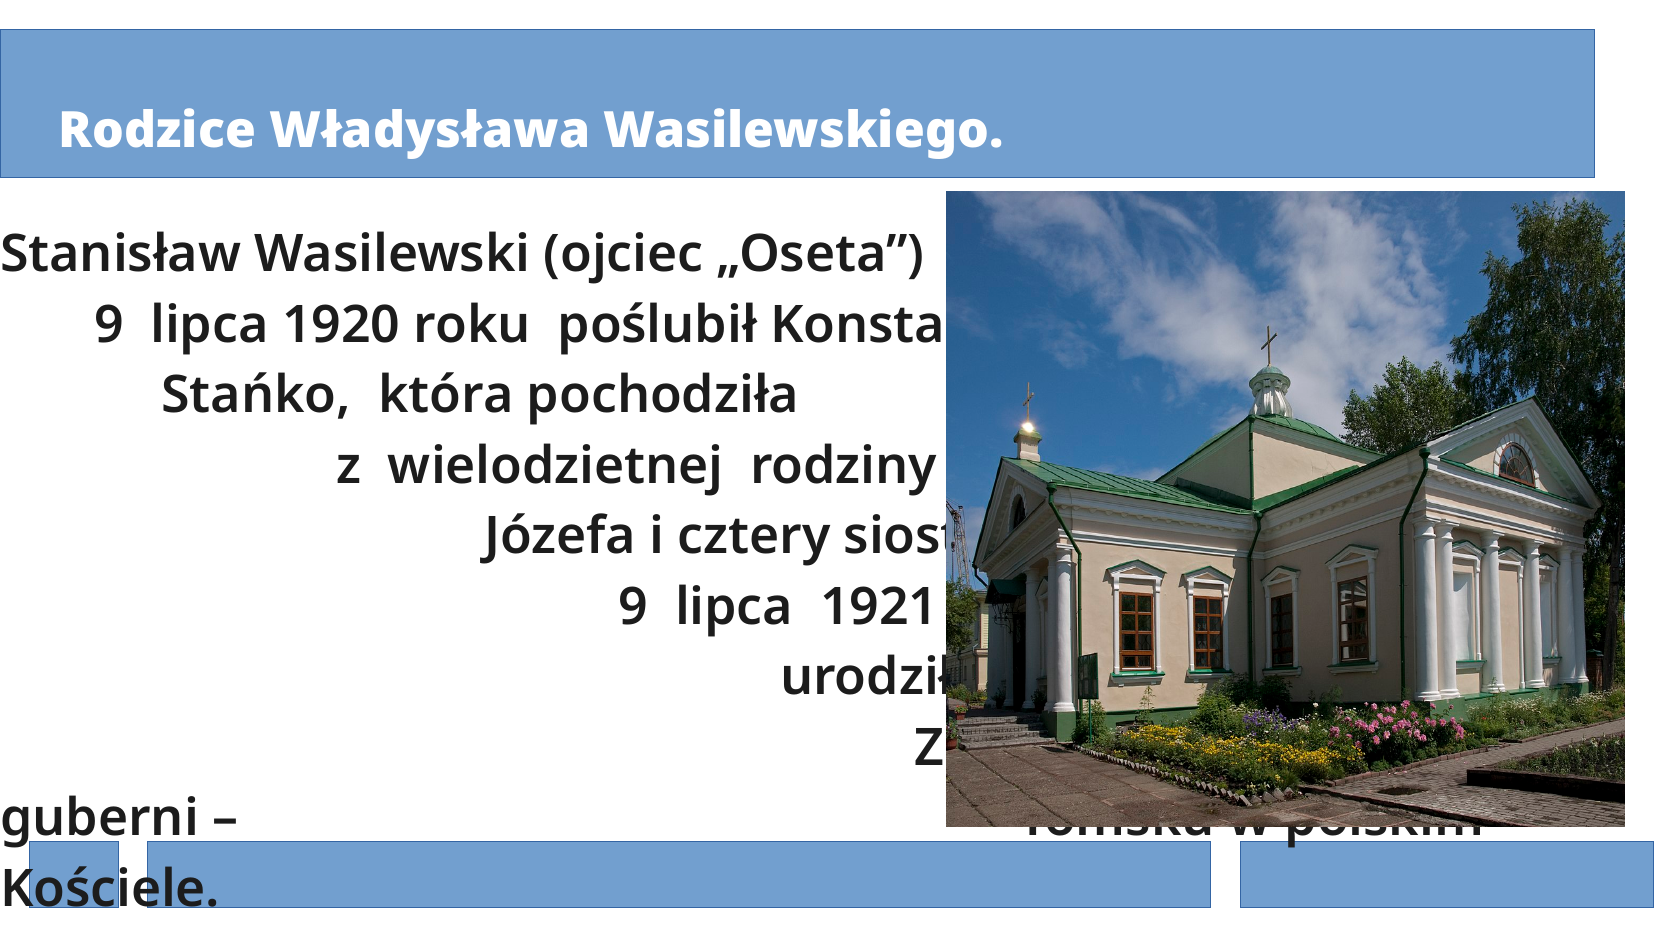

# Rodzice Władysława Wasilewskiego.
Stanisław Wasilewski (ojciec „Oseta”) 9 lipca 1920 roku poślubił Konstancję Stańko, która pochodziła z wielodzietnej rodziny miała brata Józefa i cztery siostry. Z ich związku 9 lipca 1921 roku we wsi Kuźminka urodził się Władysław Wasilewski. Został ochrzczony w stolicy guberni – Tomsku w polskim Kościele.